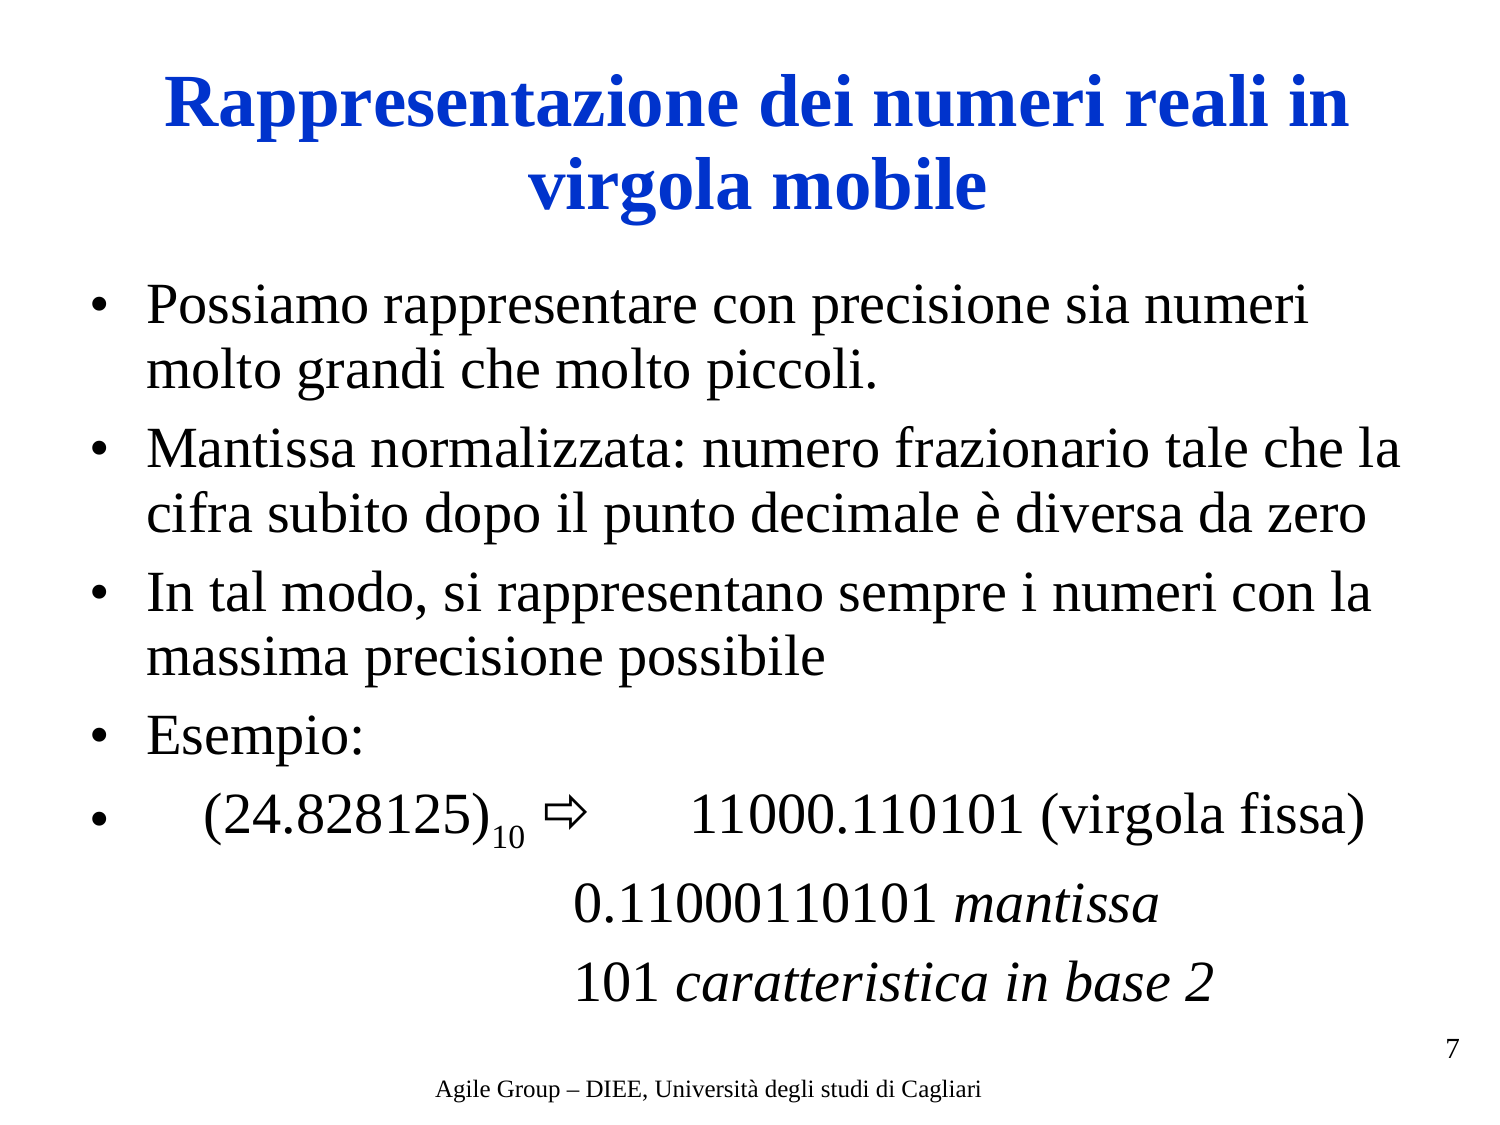

# Rappresentazione dei numeri reali in virgola mobile
Possiamo rappresentare con precisione sia numeri molto grandi che molto piccoli.
Mantissa normalizzata: numero frazionario tale che la cifra subito dopo il punto decimale è diversa da zero
In tal modo, si rappresentano sempre i numeri con la massima precisione possibile
Esempio:
 (24.828125)10 	11000.110101 (virgola fissa)
 	0.11000110101 mantissa
		101 caratteristica in base 2
7